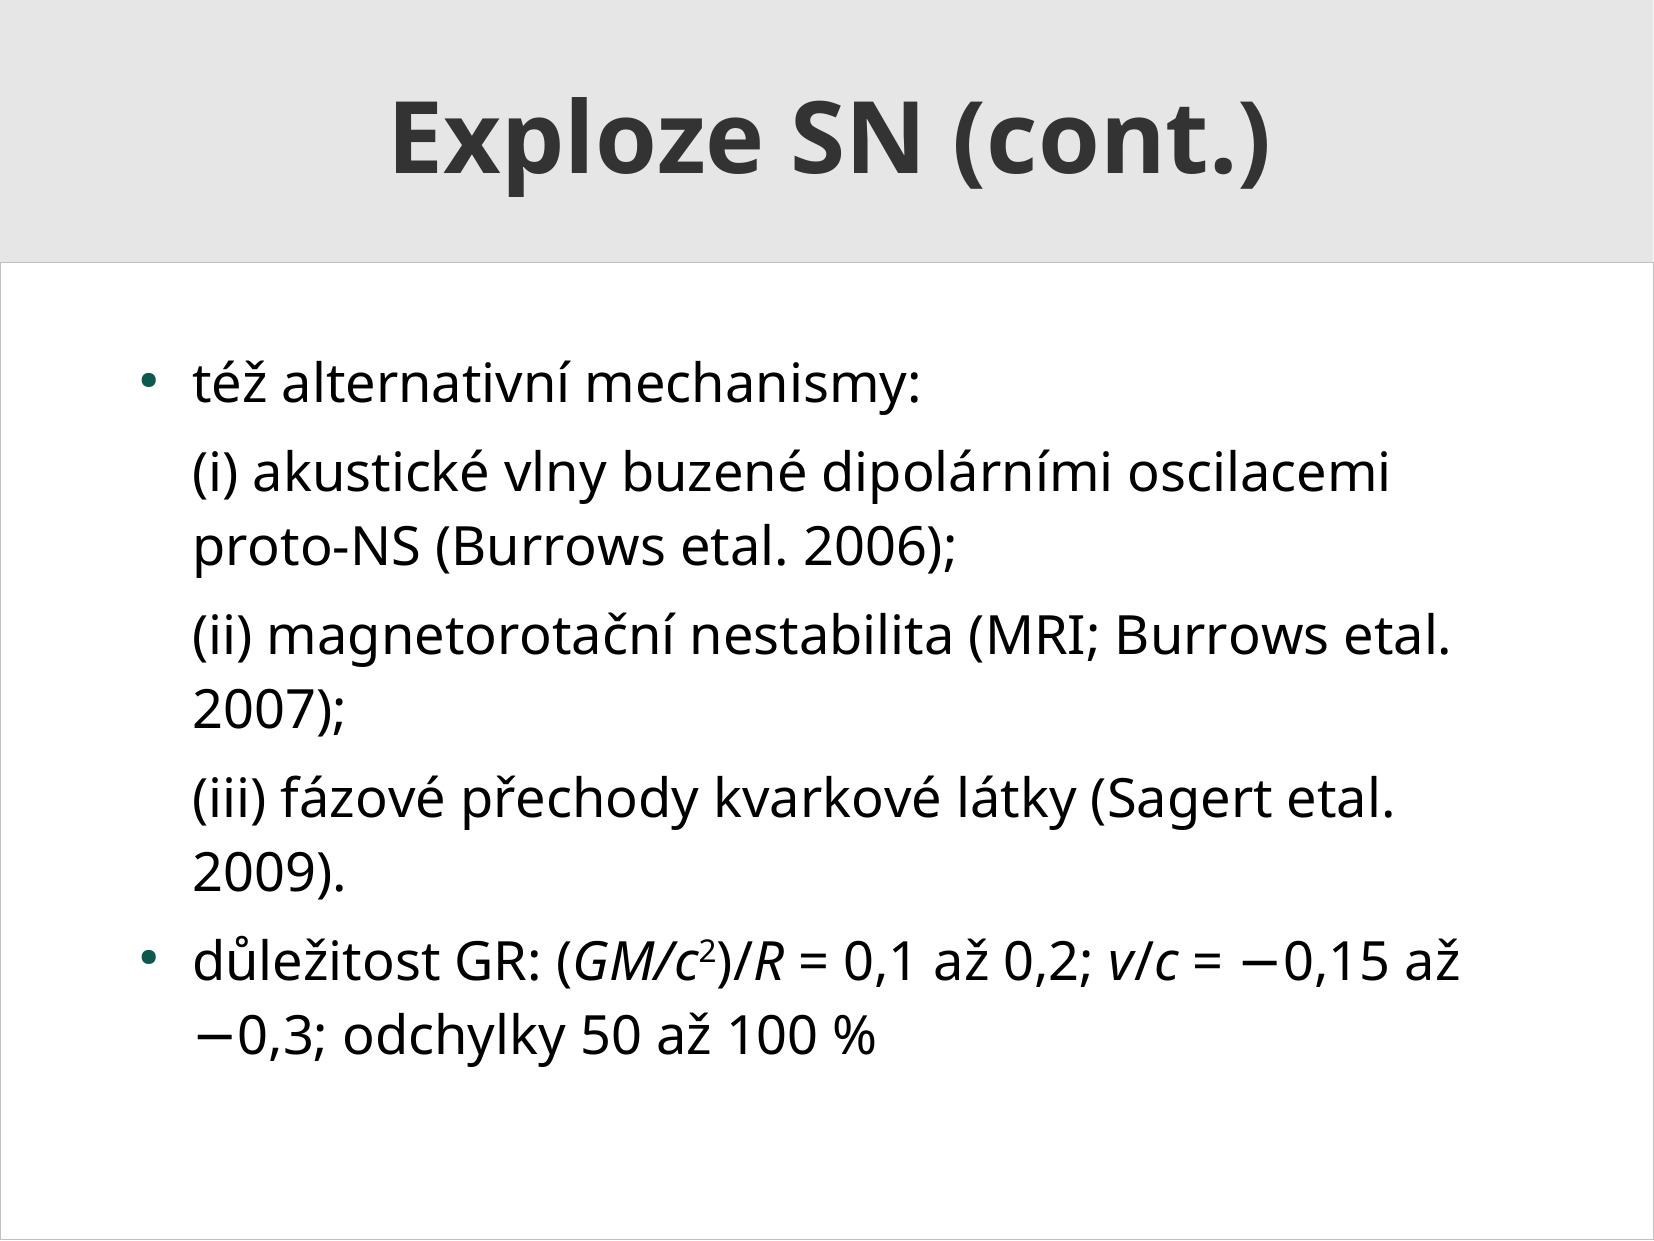

# Exploze SN (cont.)
též alternativní mechanismy:
(i) akustické vlny buzené dipolárními oscilacemi proto-NS (Burrows etal. 2006);
(ii) magnetorotační nestabilita (MRI; Burrows etal. 2007);
(iii) fázové přechody kvarkové látky (Sagert etal. 2009).
důležitost GR: (GM/c2)/R = 0,1 až 0,2; v/c = −0,15 až −0,3; odchylky 50 až 100 %